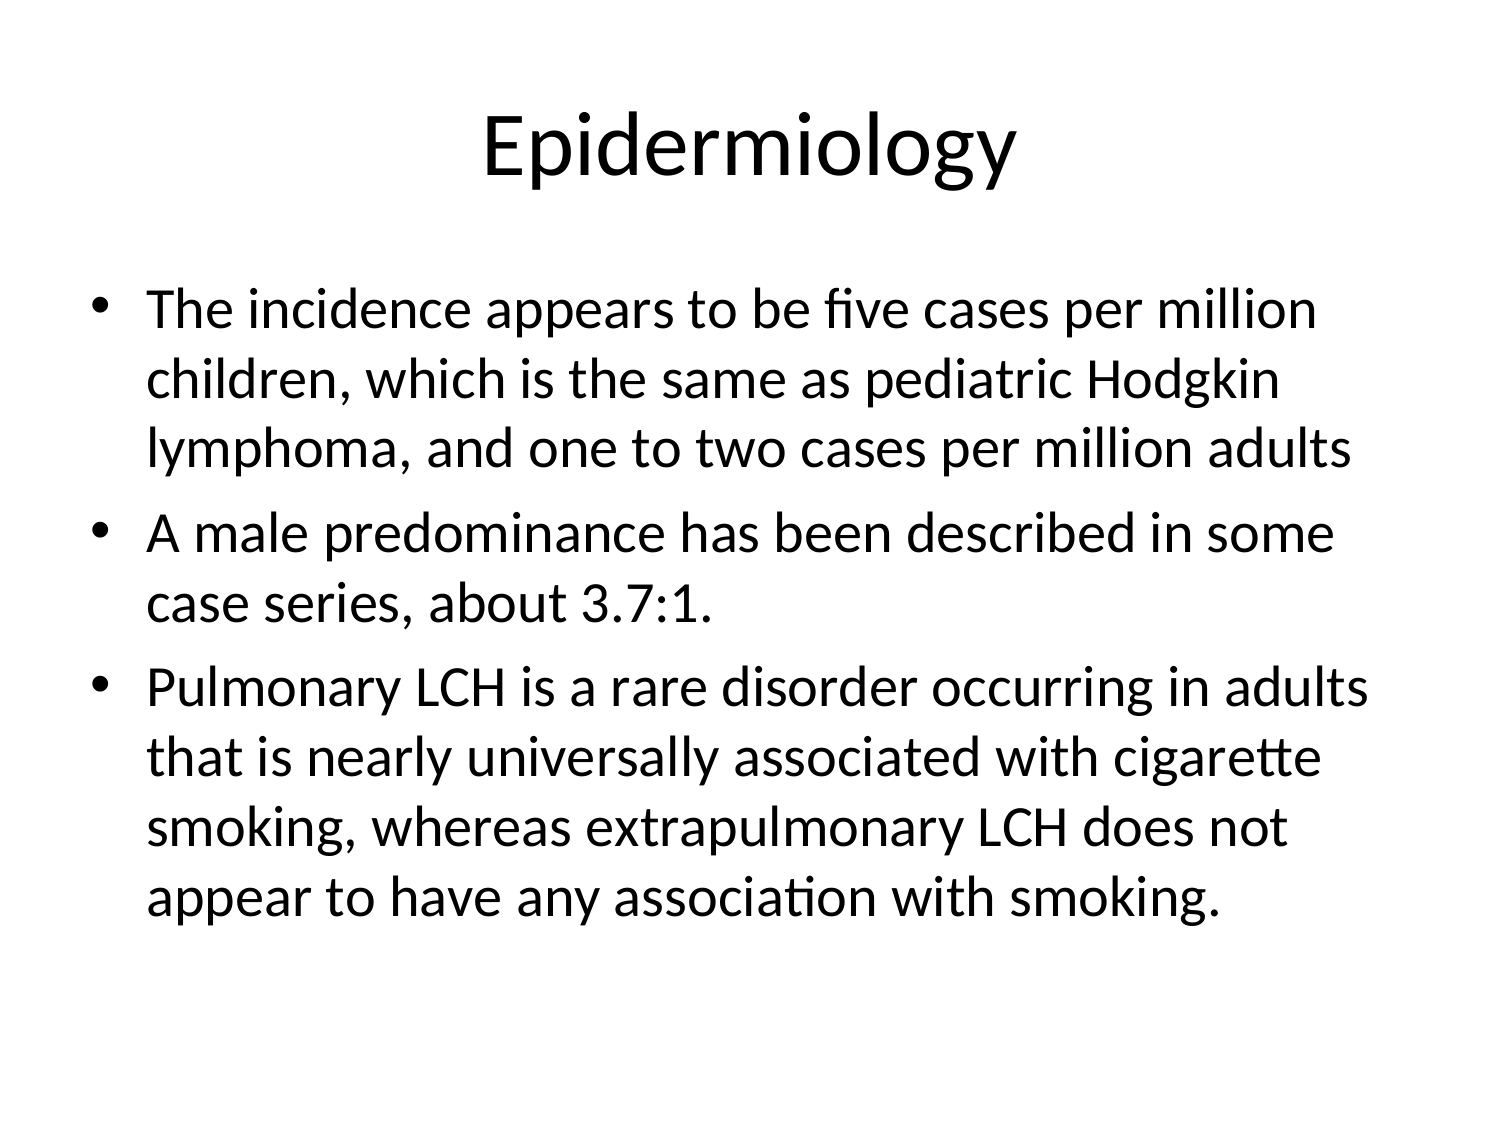

# Epidermiology
The incidence appears to be five cases per million children, which is the same as pediatric Hodgkin lymphoma, and one to two cases per million adults
A male predominance has been described in some case series, about 3.7:1.
Pulmonary LCH is a rare disorder occurring in adults that is nearly universally associated with cigarette smoking, whereas extrapulmonary LCH does not appear to have any association with smoking.